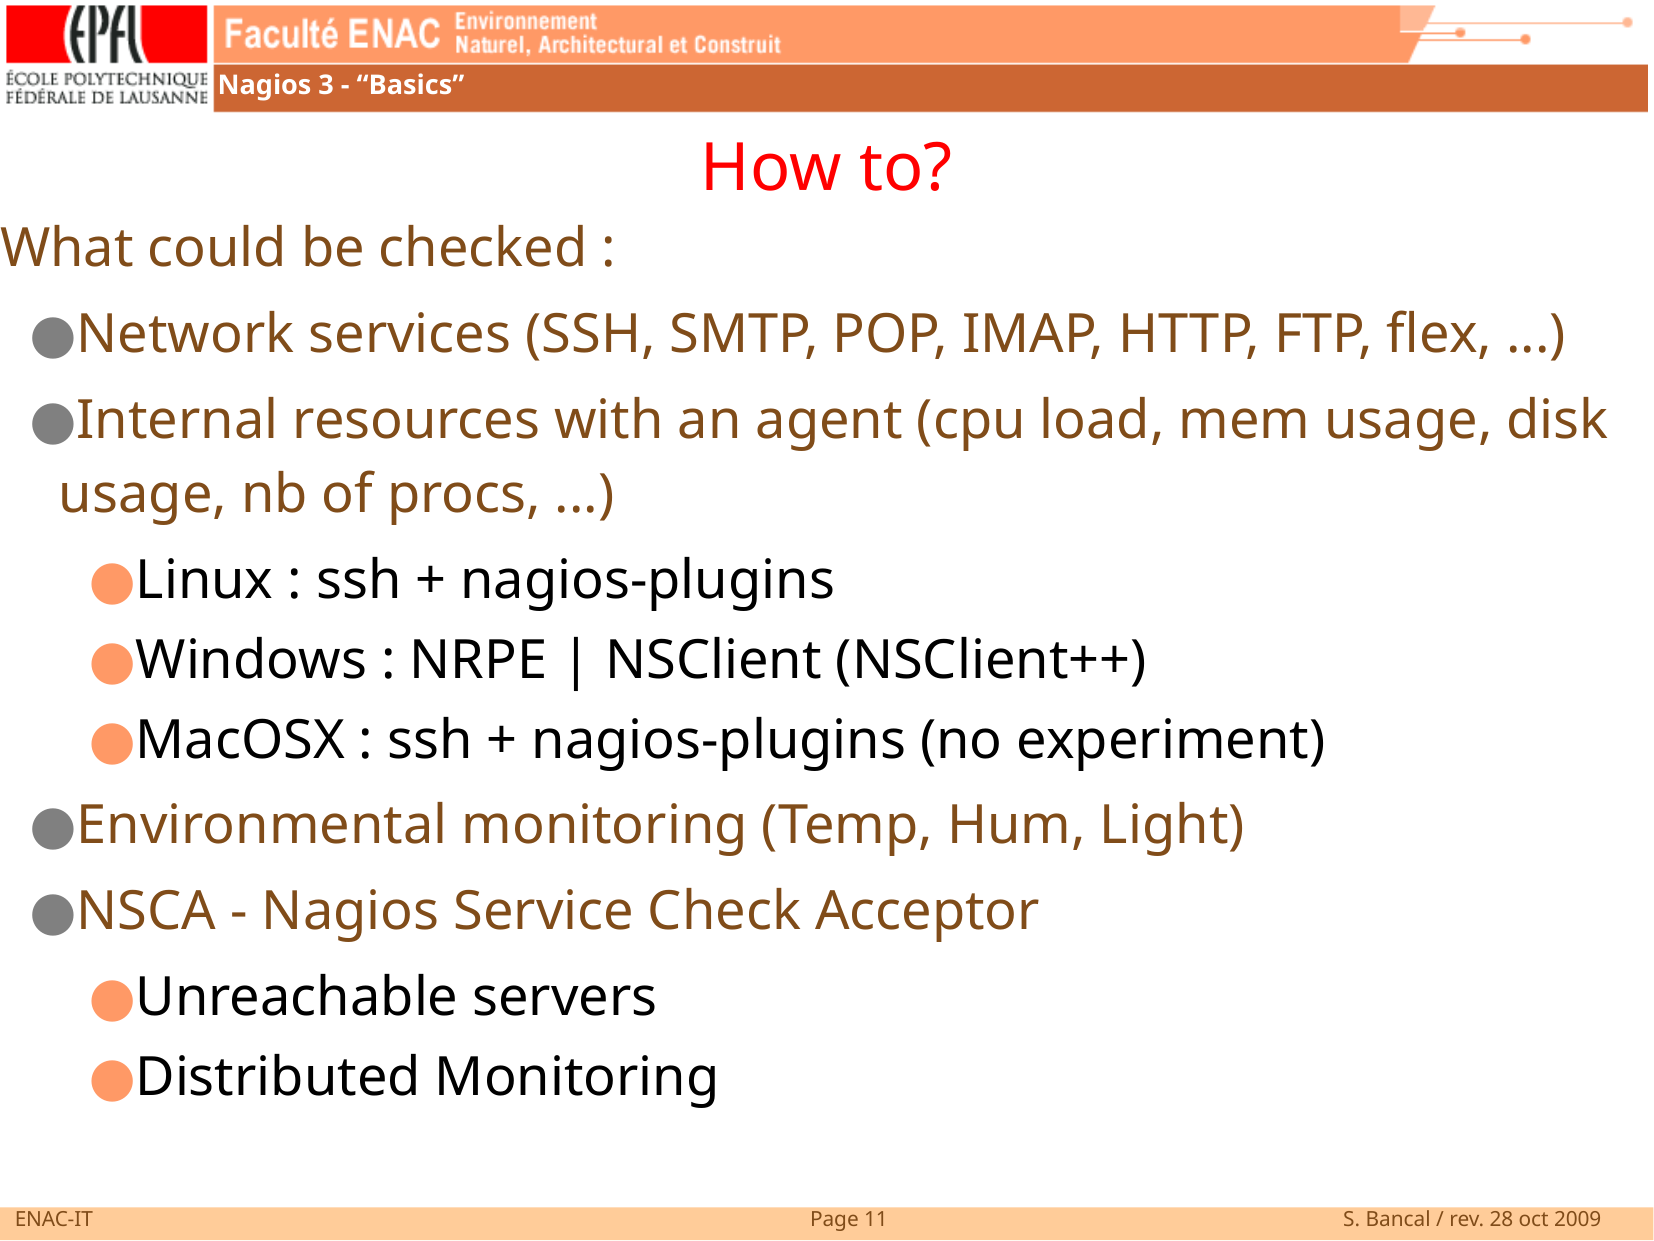

# How to?
What could be checked :
Network services (SSH, SMTP, POP, IMAP, HTTP, FTP, flex, ...)
Internal resources with an agent (cpu load, mem usage, disk usage, nb of procs, ...)
Linux : ssh + nagios-plugins
Windows : NRPE | NSClient (NSClient++)
MacOSX : ssh + nagios-plugins (no experiment)
Environmental monitoring (Temp, Hum, Light)
NSCA - Nagios Service Check Acceptor
Unreachable servers
Distributed Monitoring